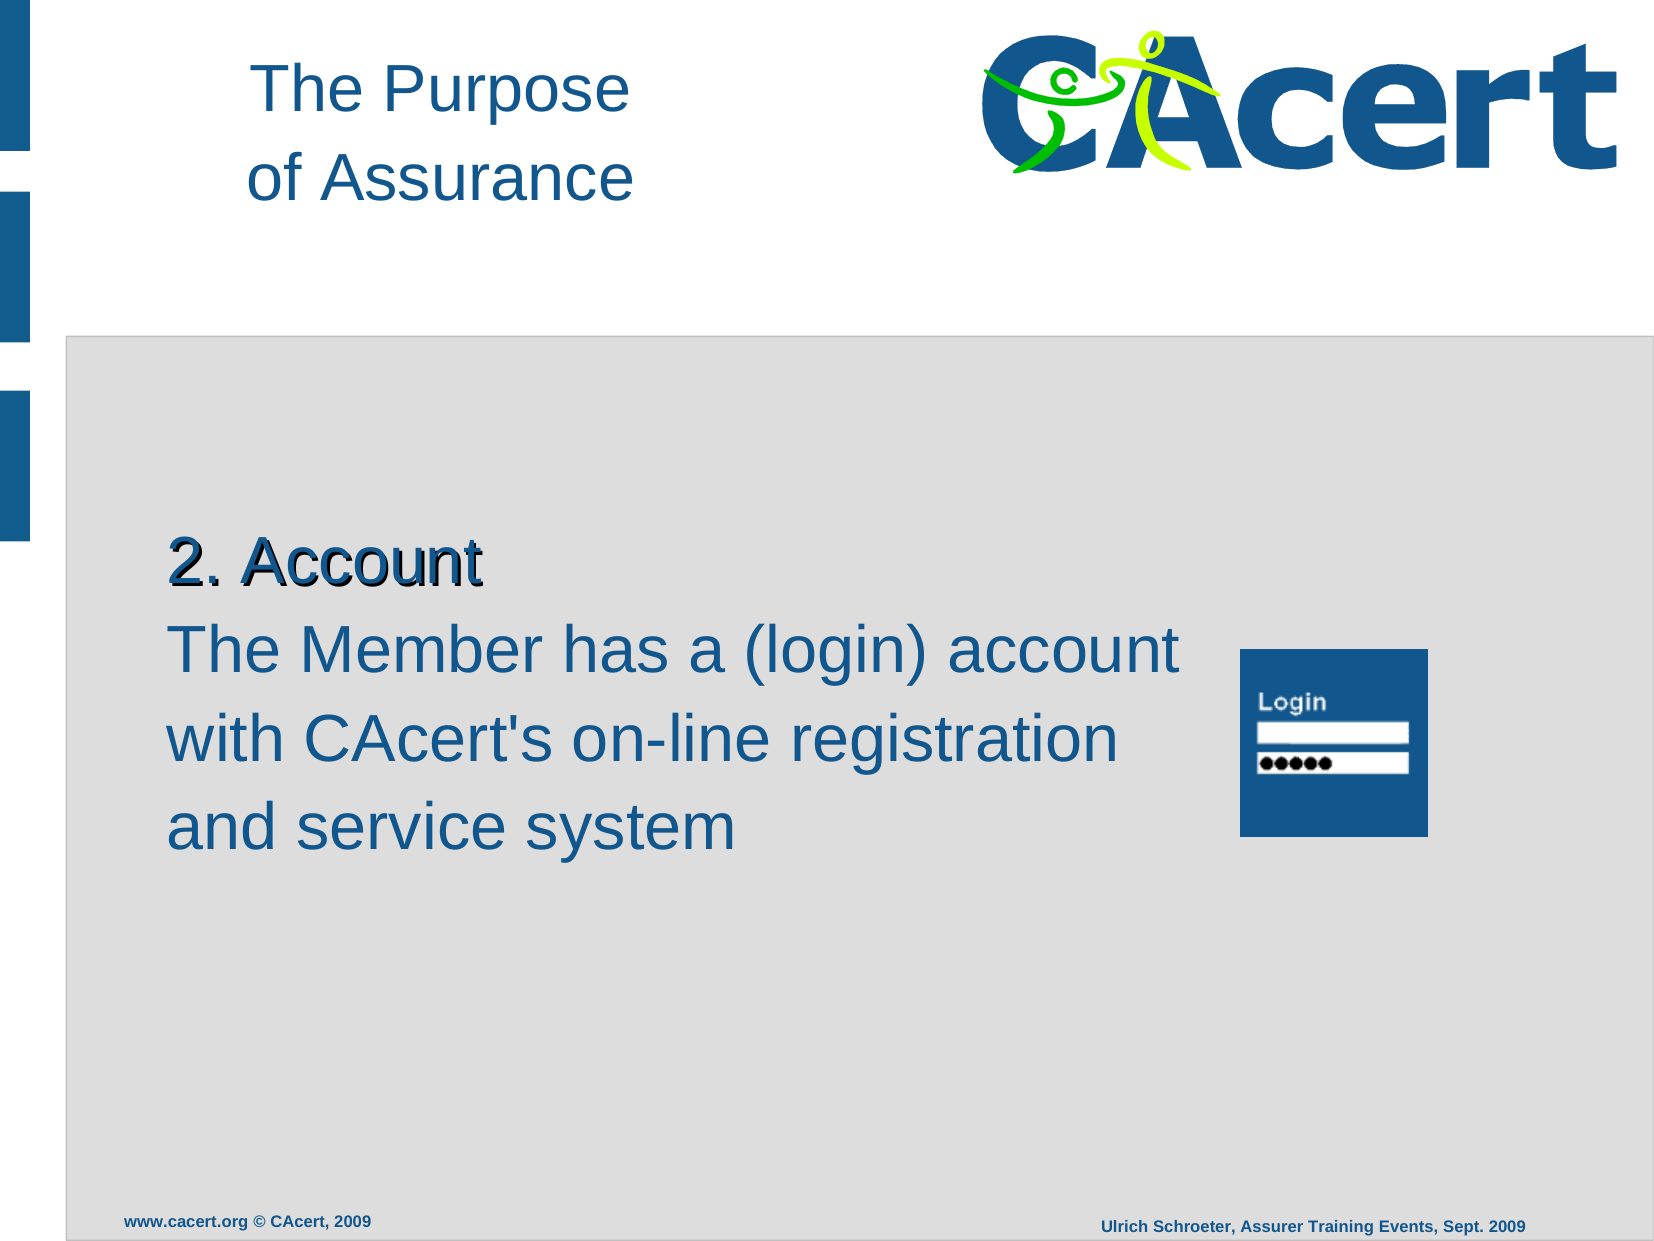

The Purpose
of Assurance
2. Account
The Member has a (login) account
with CAcert's on-line registration
and service system